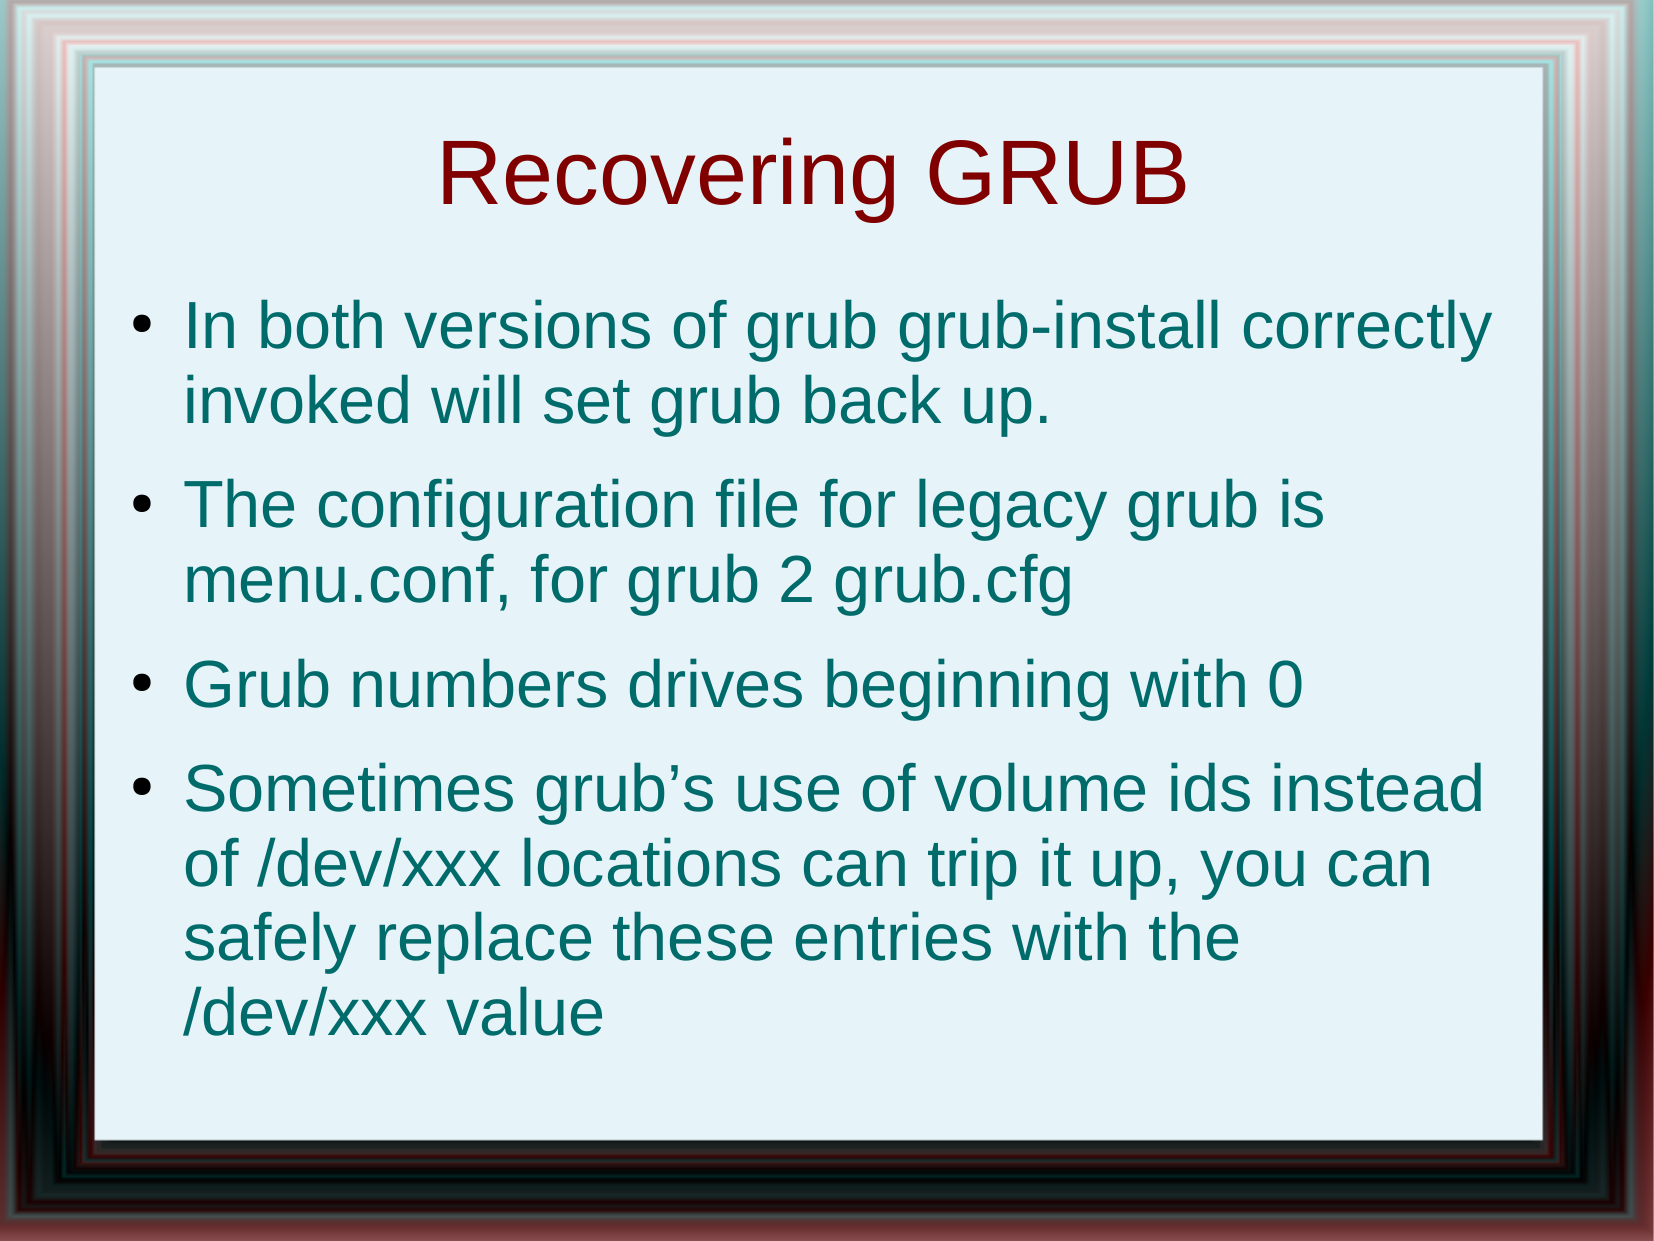

# Recovering GRUB
In both versions of grub grub-install correctly invoked will set grub back up.
The configuration file for legacy grub is menu.conf, for grub 2 grub.cfg
Grub numbers drives beginning with 0
Sometimes grub’s use of volume ids instead of /dev/xxx locations can trip it up, you can safely replace these entries with the /dev/xxx value